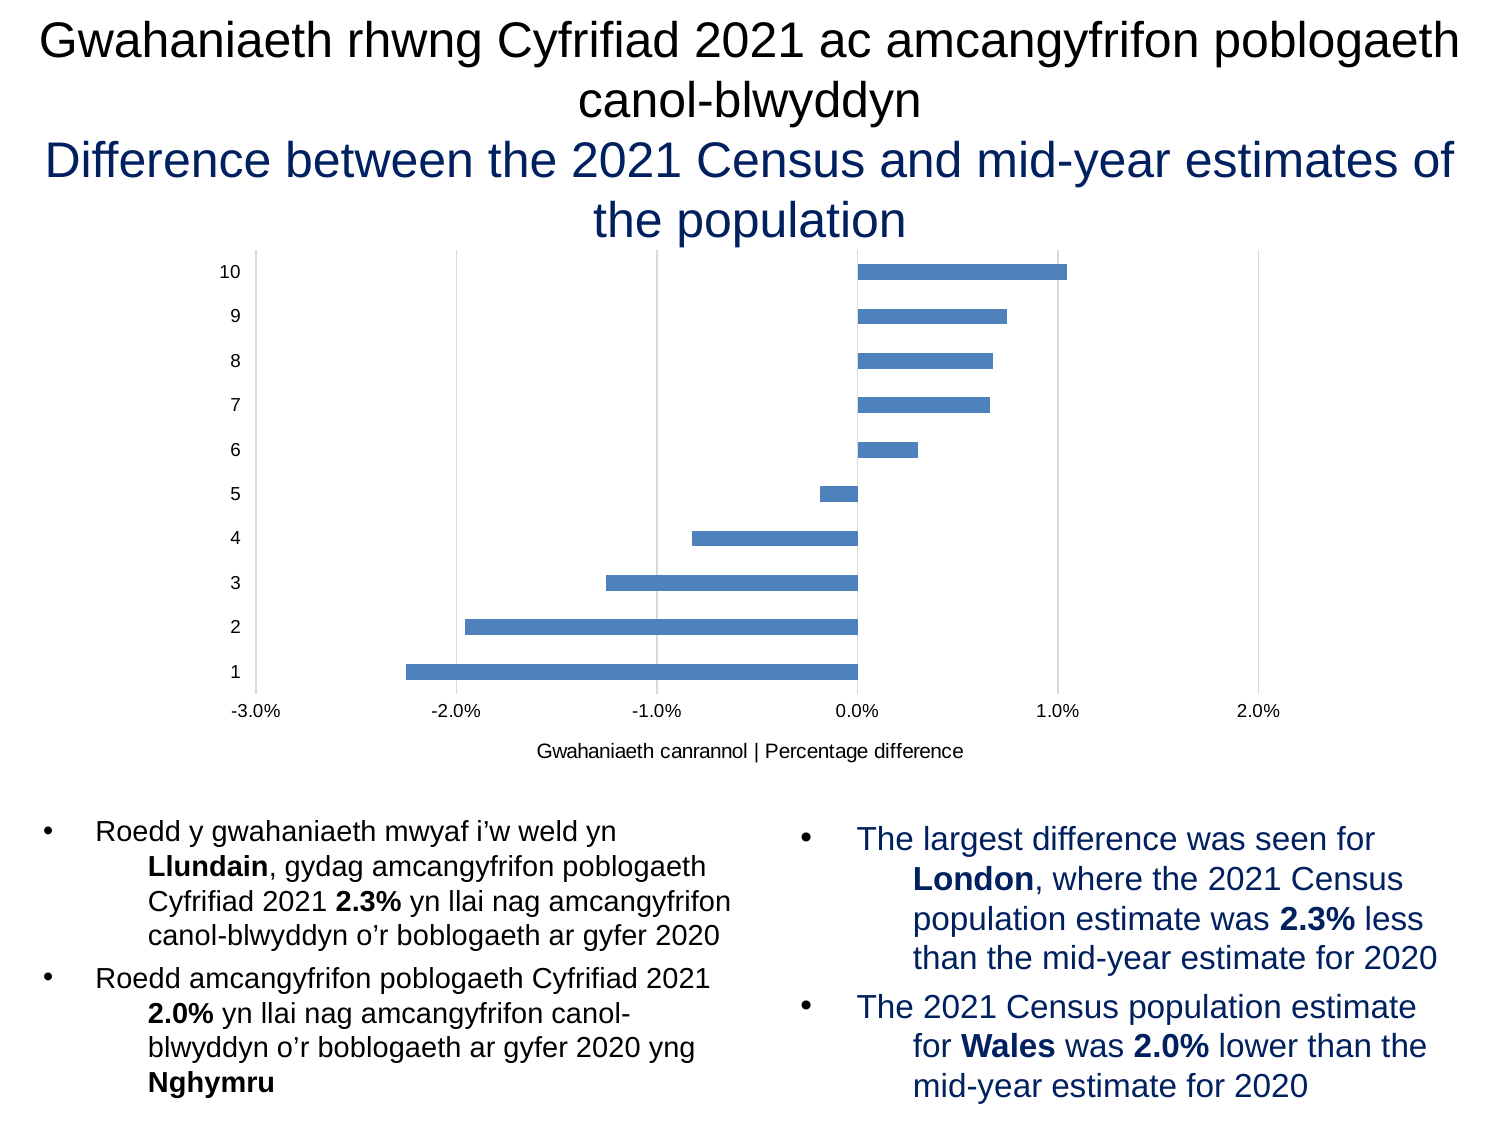

Gwahaniaeth rhwng Cyfrifiad 2021 ac amcangyfrifon poblogaeth canol-blwyddyn
Difference between the 2021 Census and mid-year estimates of the population
### Chart
| Category | Series1 |
|---|---|
| 1 | -0.0225146648348768 |
| 2 | -0.0195880471455894 |
| 3 | -0.0125572458288927 |
| 4 | -0.00824232992843378 |
| 5 | -0.00186667771454507 |
| 6 | 0.00300416209116153 |
| 7 | 0.00660011402514737 |
| 8 | 0.00676542893503538 |
| 9 | 0.00743169062877542 |
| 10 | 0.0104222877670553 |# Roedd y gwahaniaeth mwyaf i’w weld yn Llundain, gydag amcangyfrifon poblogaeth Cyfrifiad 2021 2.3% yn llai nag amcangyfrifon canol-blwyddyn o’r boblogaeth ar gyfer 2020
Roedd amcangyfrifon poblogaeth Cyfrifiad 2021 2.0% yn llai nag amcangyfrifon canol-blwyddyn o’r boblogaeth ar gyfer 2020 yng Nghymru
The largest difference was seen for London, where the 2021 Census population estimate was 2.3% less than the mid-year estimate for 2020
The 2021 Census population estimate for Wales was 2.0% lower than the mid-year estimate for 2020